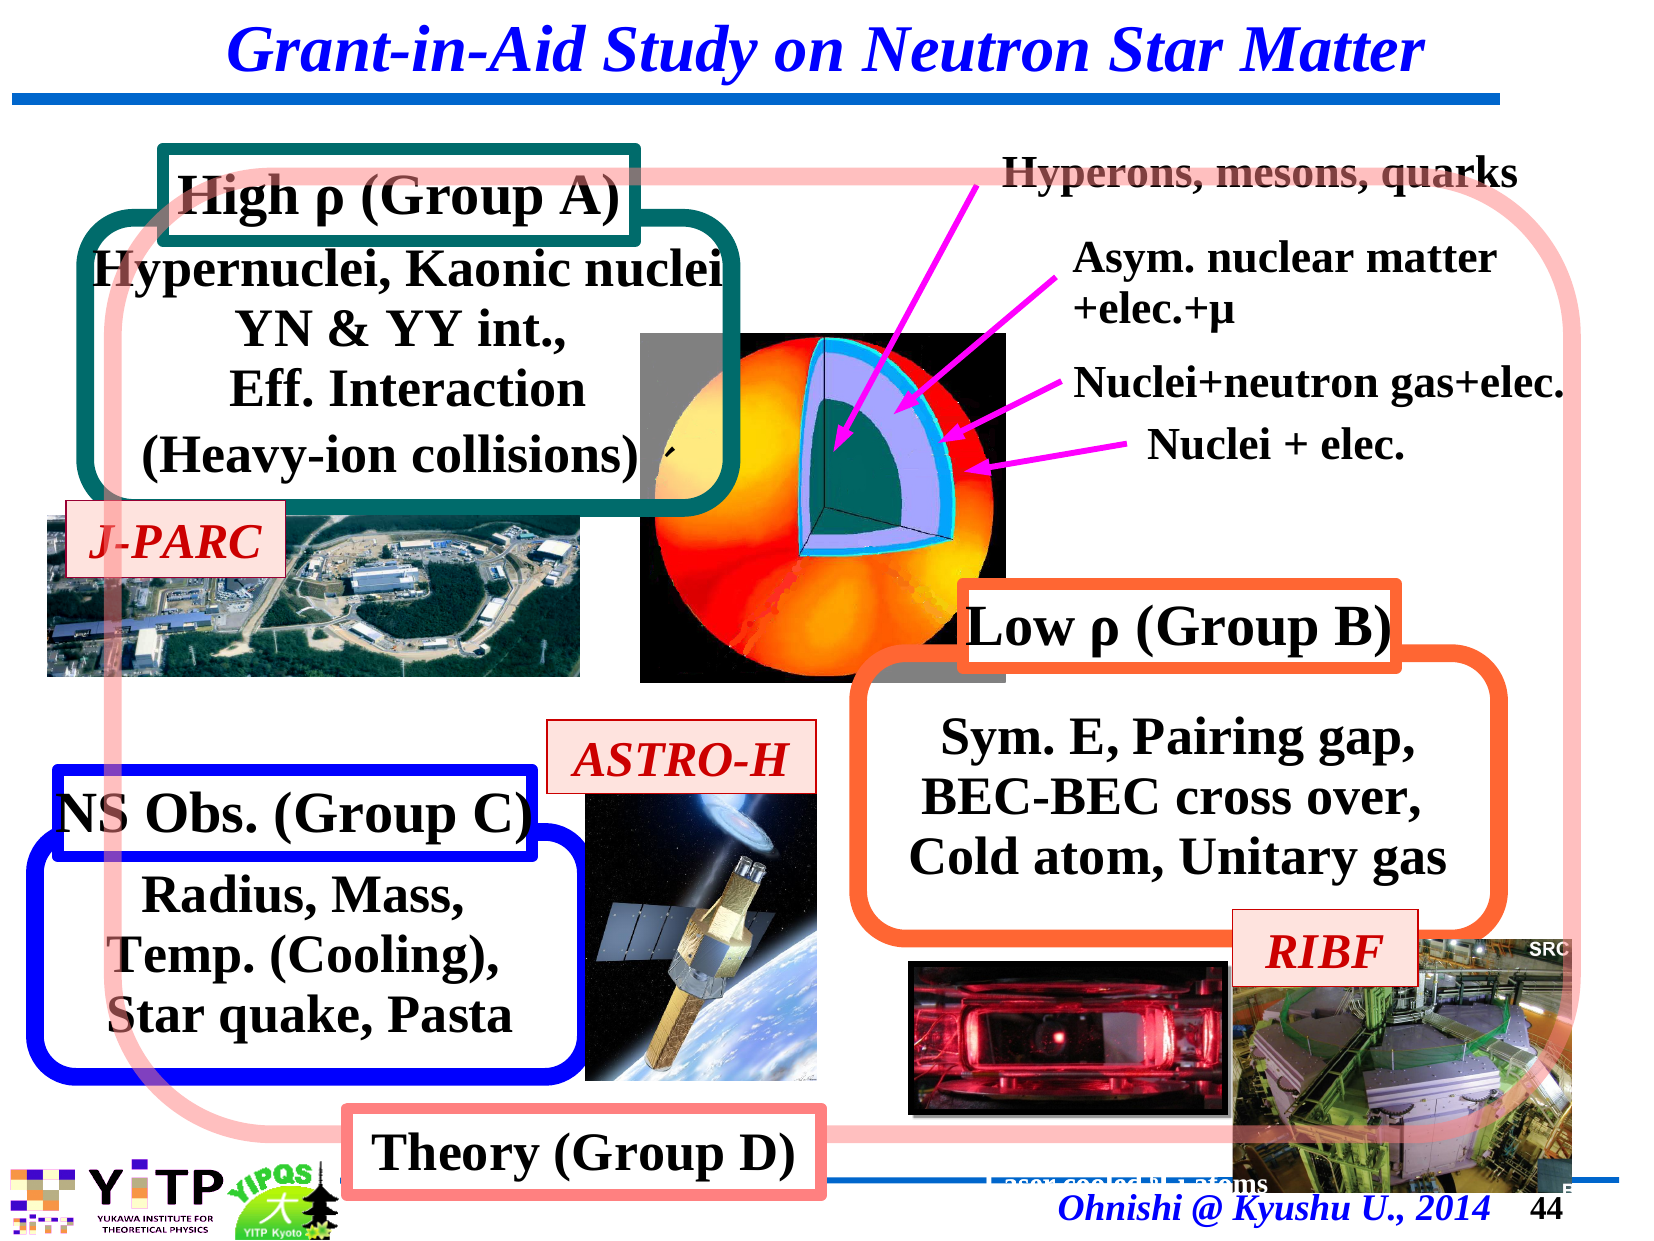

# Grant-in-Aid Study on Neutron Star Matter
Hyperons, mesons, quarks
Asym. nuclear matter
+elec.+μ
Nuclei+neutron gas+elec.
Nuclei + elec.
High ρ (Group A)
Hypernuclei, Kaonic nuclei
YN & YY int.,
Eff. Interaction
(Heavy-ion collisions)、
J-PARC
Low ρ (Group B)
Sym. E, Pairing gap,
BEC-BEC cross over,
Cold atom, Unitary gas
RIBF
Laser cooled 6Li atoms
Laser cooled 6Li atoms
ASTRO-H
NS Obs. (Group C)
Radius, Mass,
Temp. (Cooling),
Star quake, Pasta
Theory (Group D)